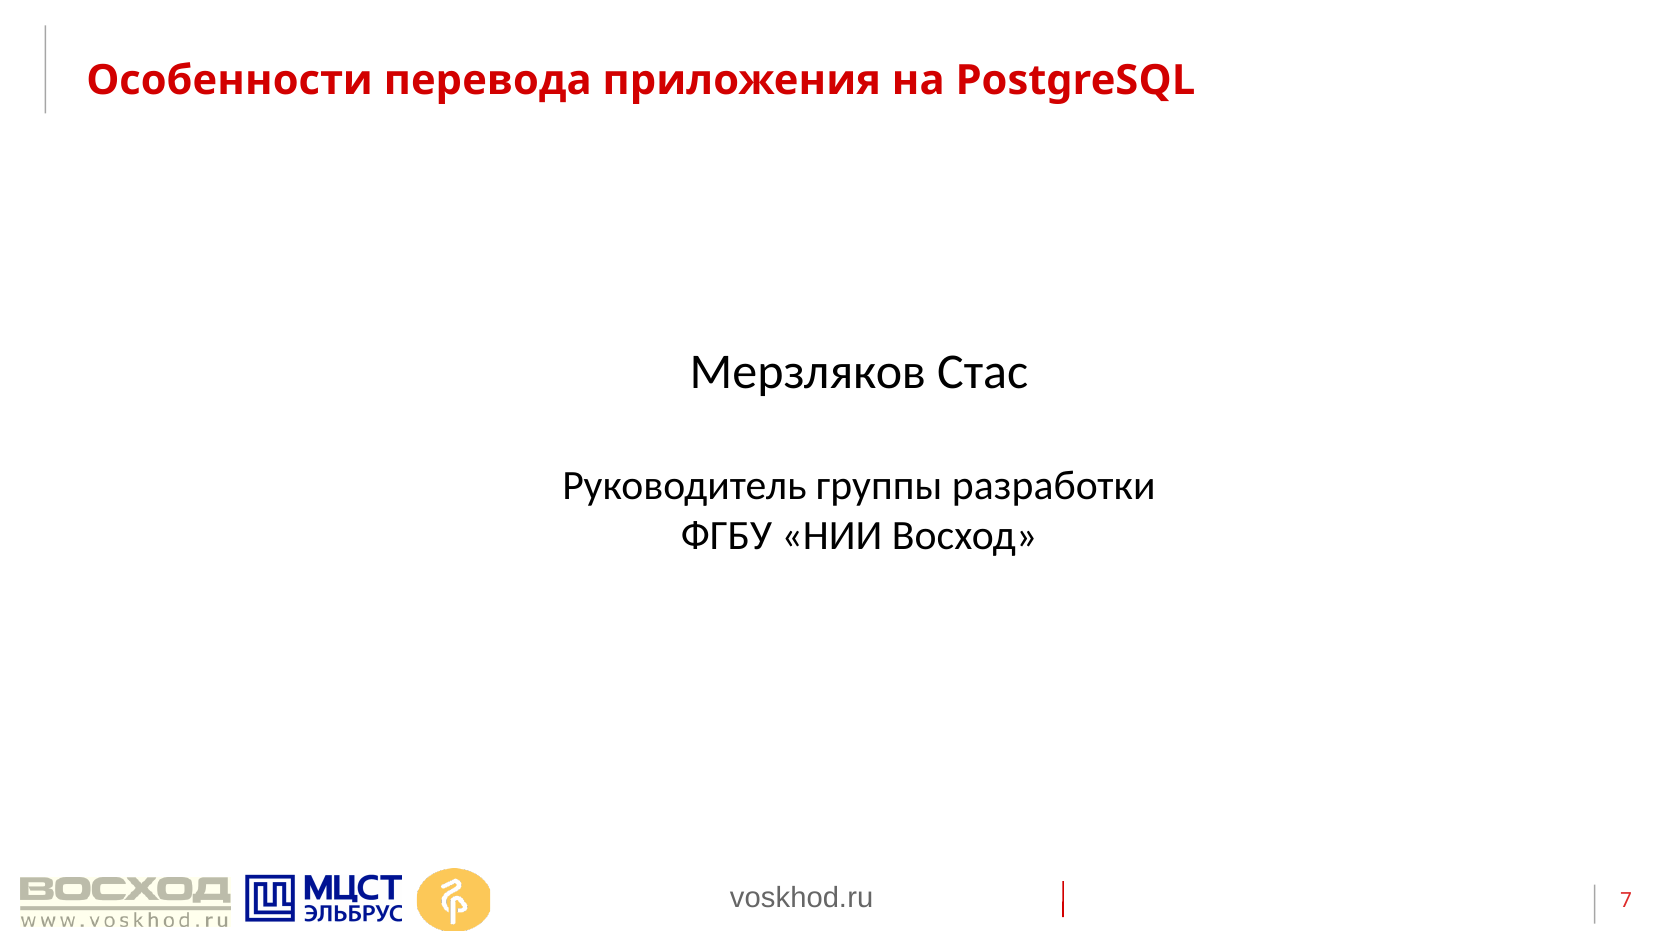

# Особенности перевода приложения на PostgreSQL
Мерзляков Стас
Руководитель группы разработки
ФГБУ «НИИ Восход»